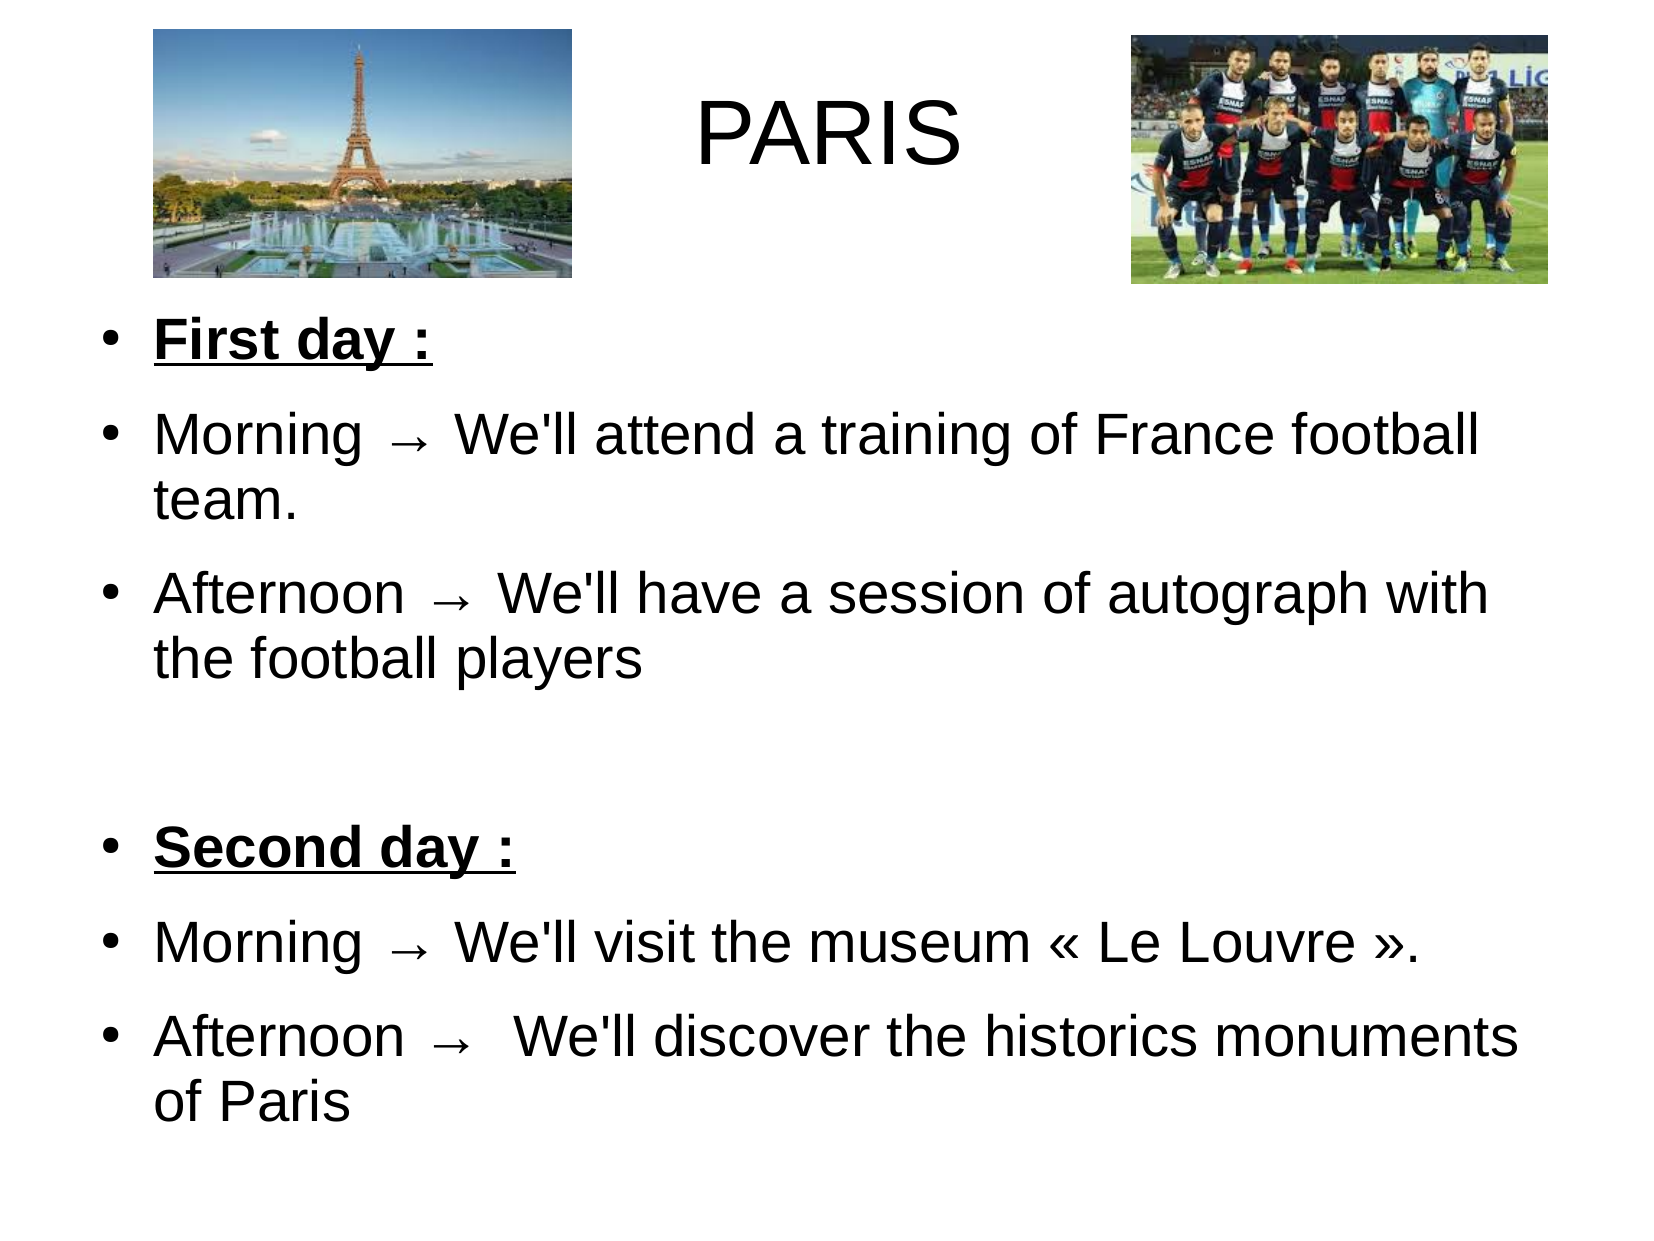

# PARIS
First day :
Morning → We'll attend a training of France football team.
Afternoon → We'll have a session of autograph with the football players
Second day :
Morning → We'll visit the museum « Le Louvre ».
Afternoon → We'll discover the historics monuments of Paris